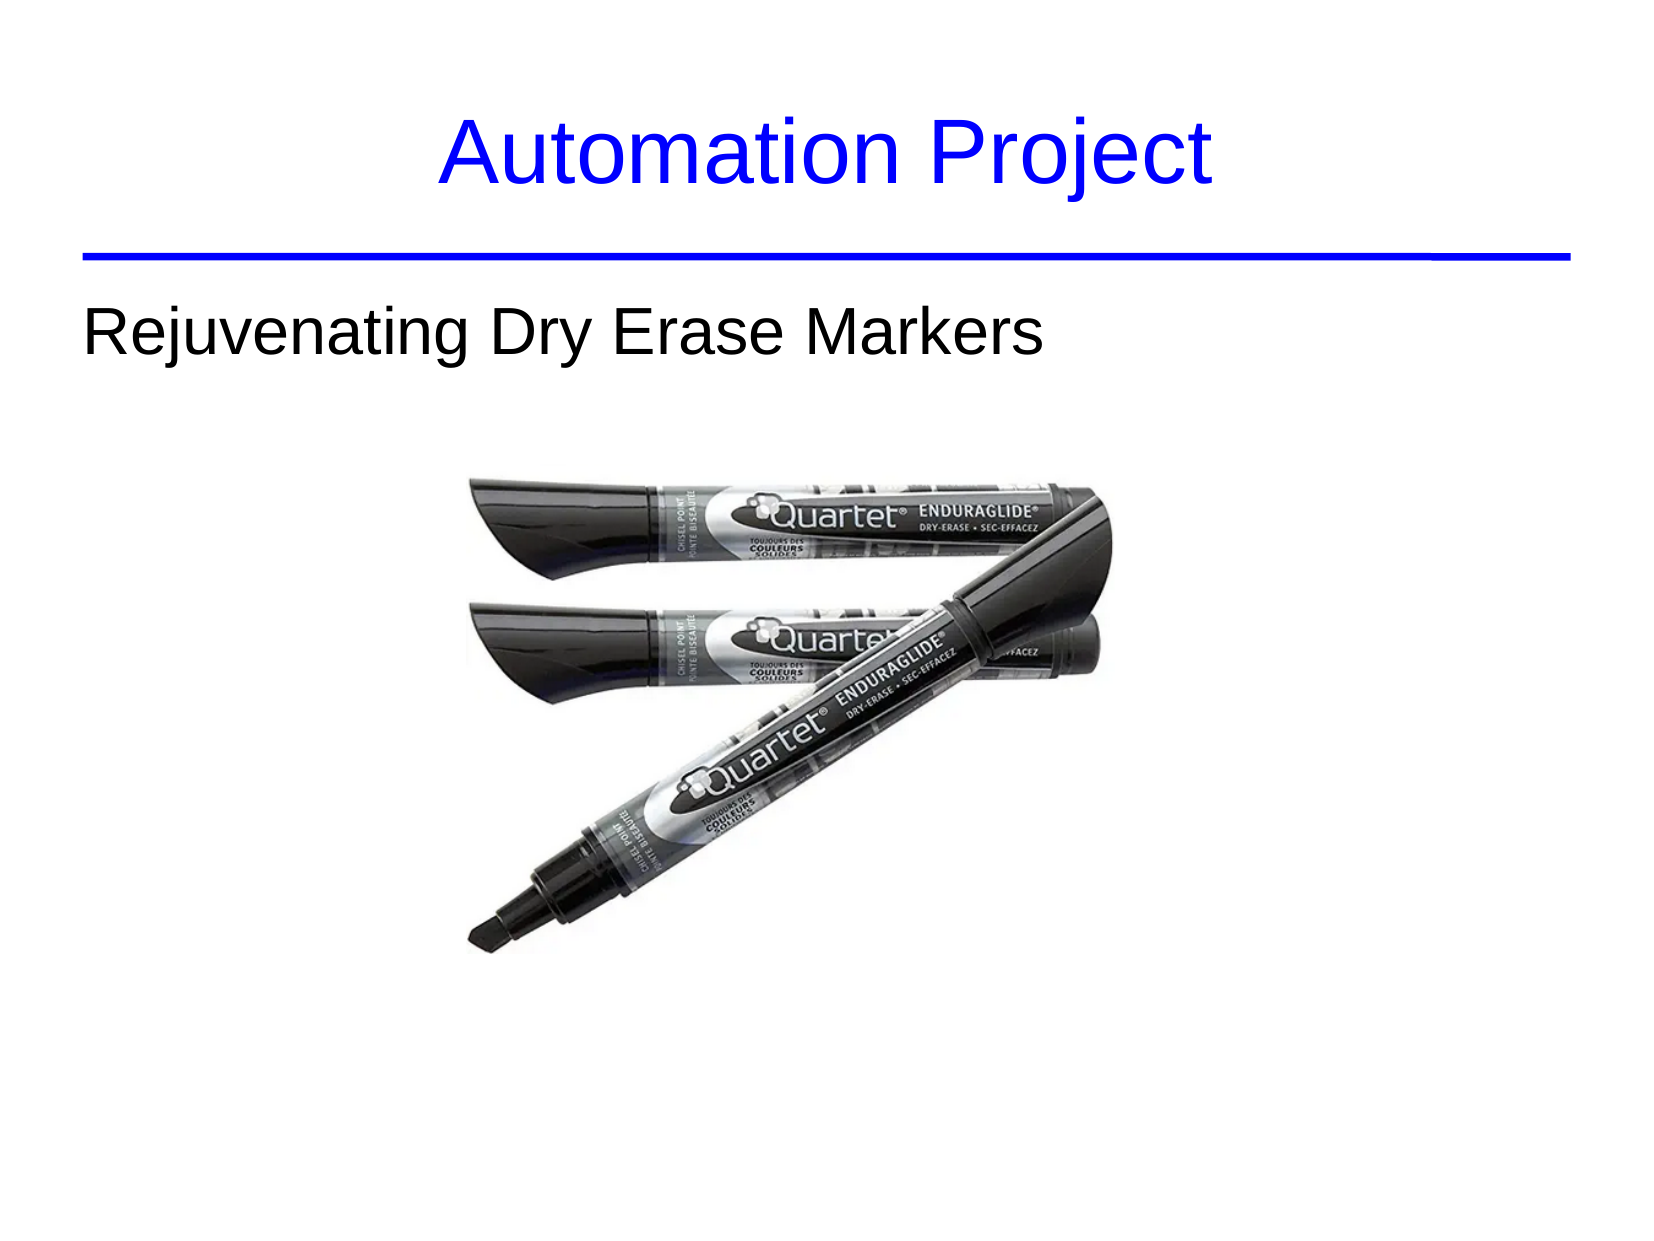

# Automation Project
Rejuvenating Dry Erase Markers